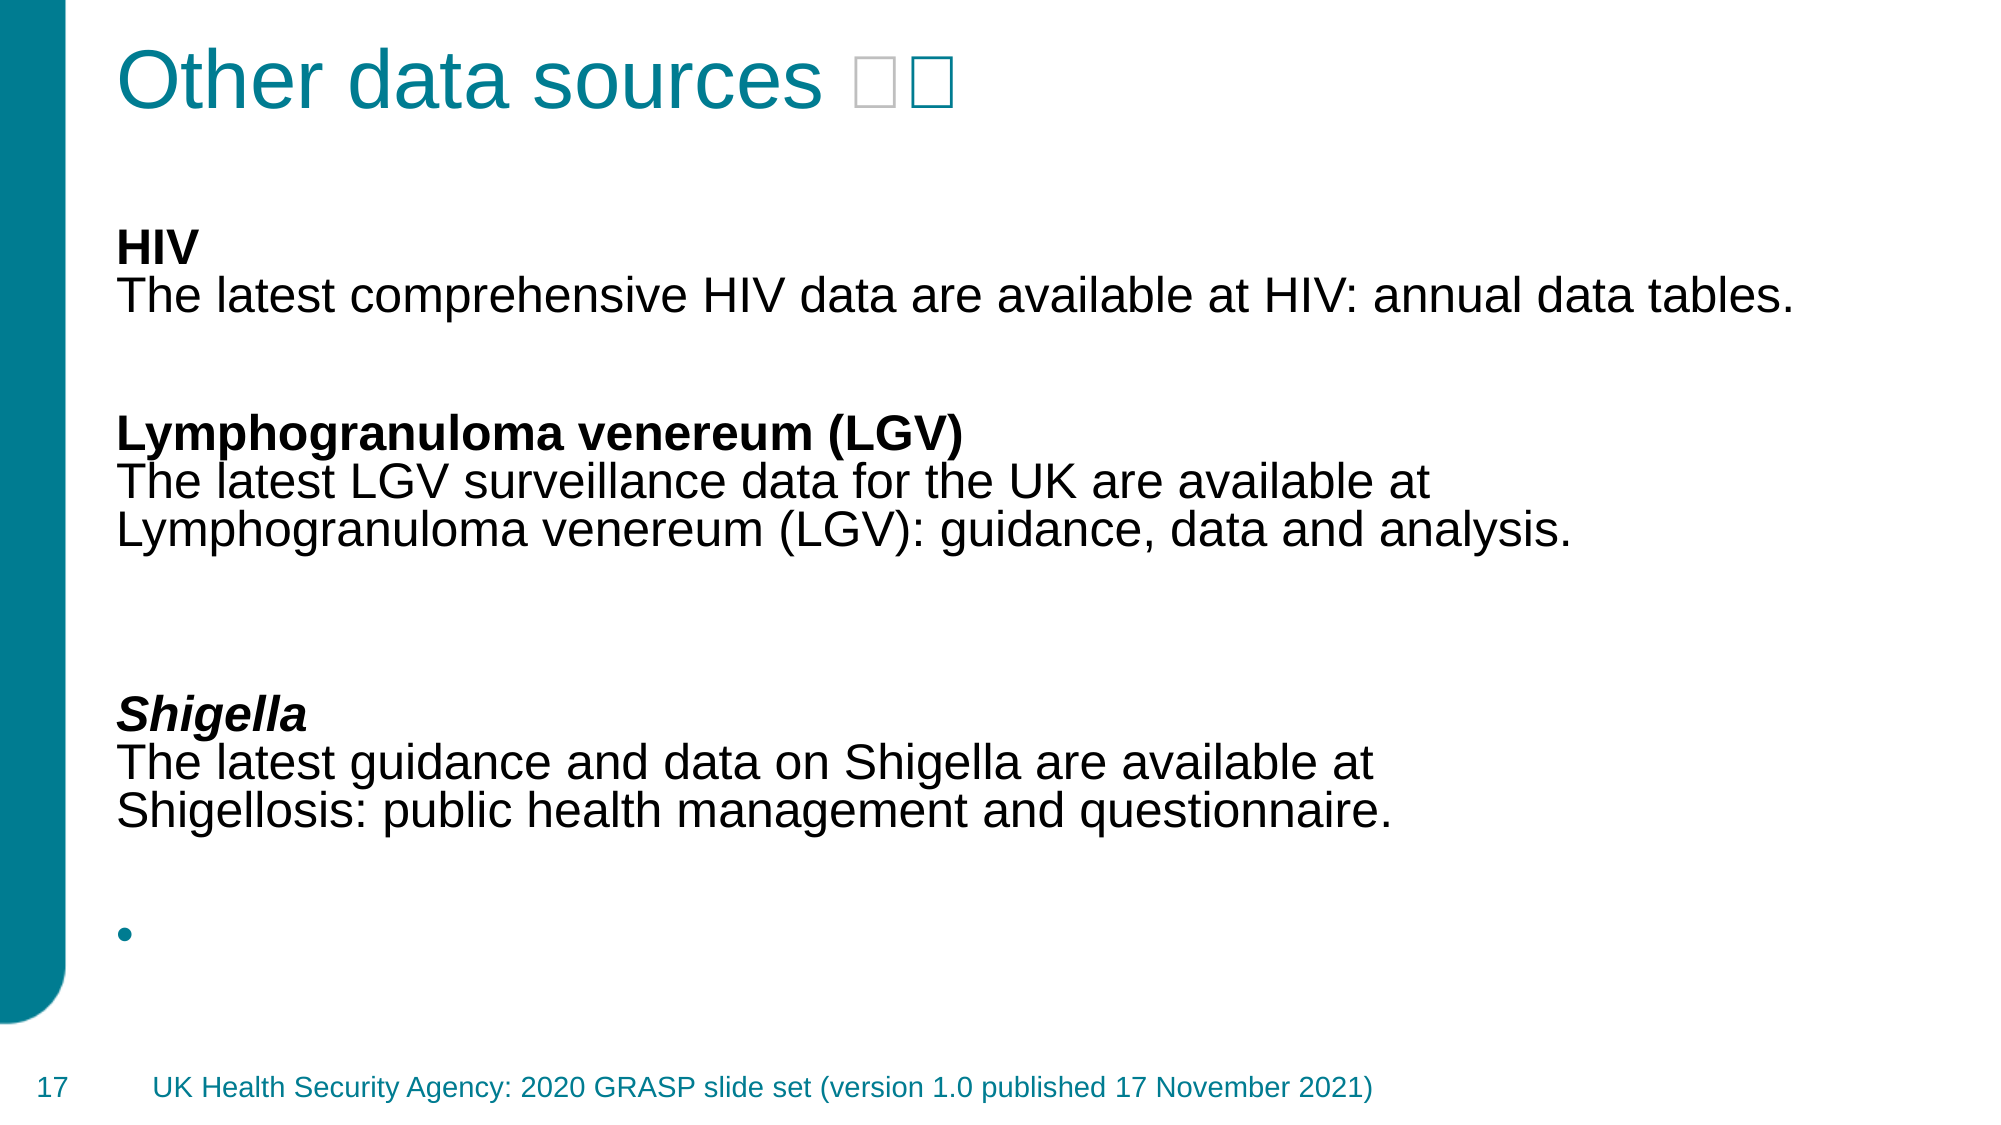

# Other data sources 
HIV
The latest comprehensive HIV data are available at HIV: annual data tables.
Lymphogranuloma venereum (LGV)
The latest LGV surveillance data for the UK are available at Lymphogranuloma venereum (LGV): guidance, data and analysis.
Shigella
The latest guidance and data on Shigella are available at Shigellosis: public health management and questionnaire.
UK Health Security Agency: 2020 GRASP slide set (version 1.0 published 17 November 2021)